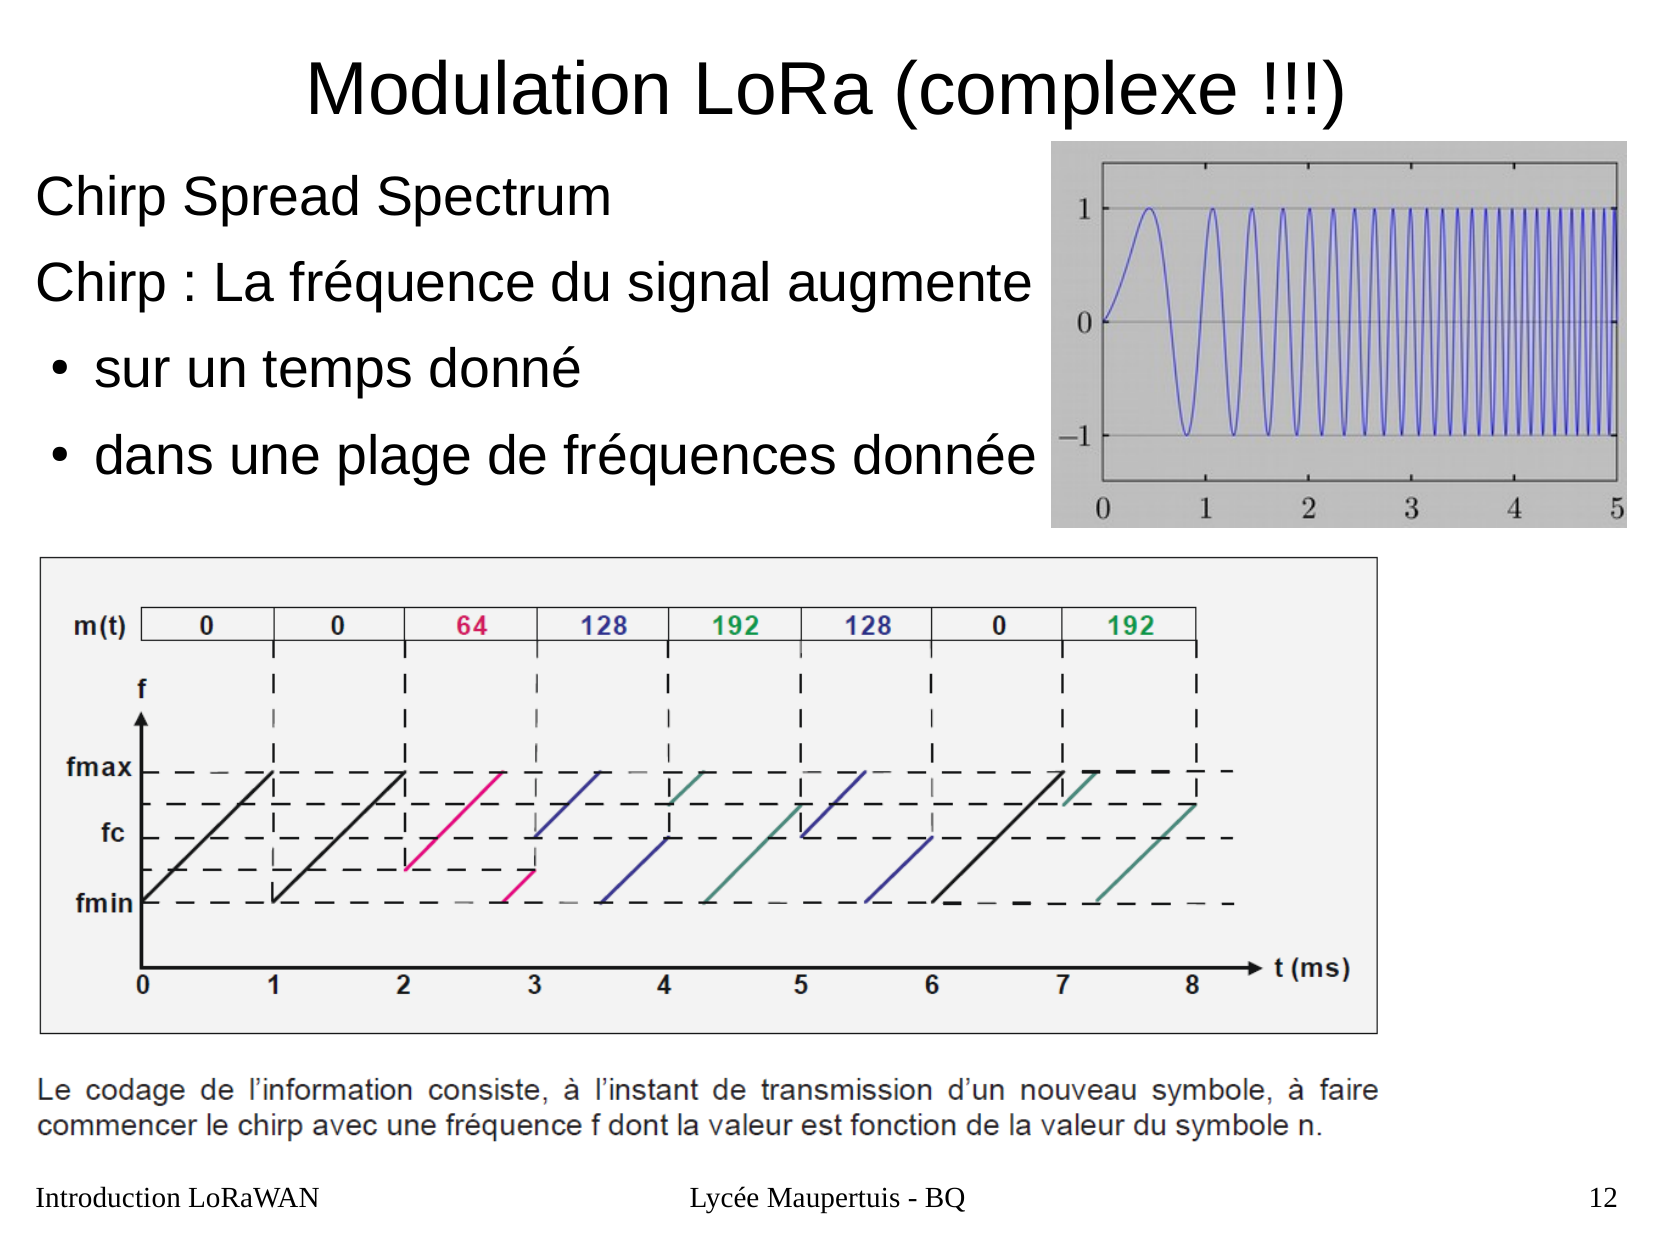

# Modulation LoRa (complexe !!!)
Chirp Spread Spectrum
Chirp : La fréquence du signal augmente
sur un temps donné
dans une plage de fréquences donnée
Introduction LoRaWAN
Lycée Maupertuis - BQ
12